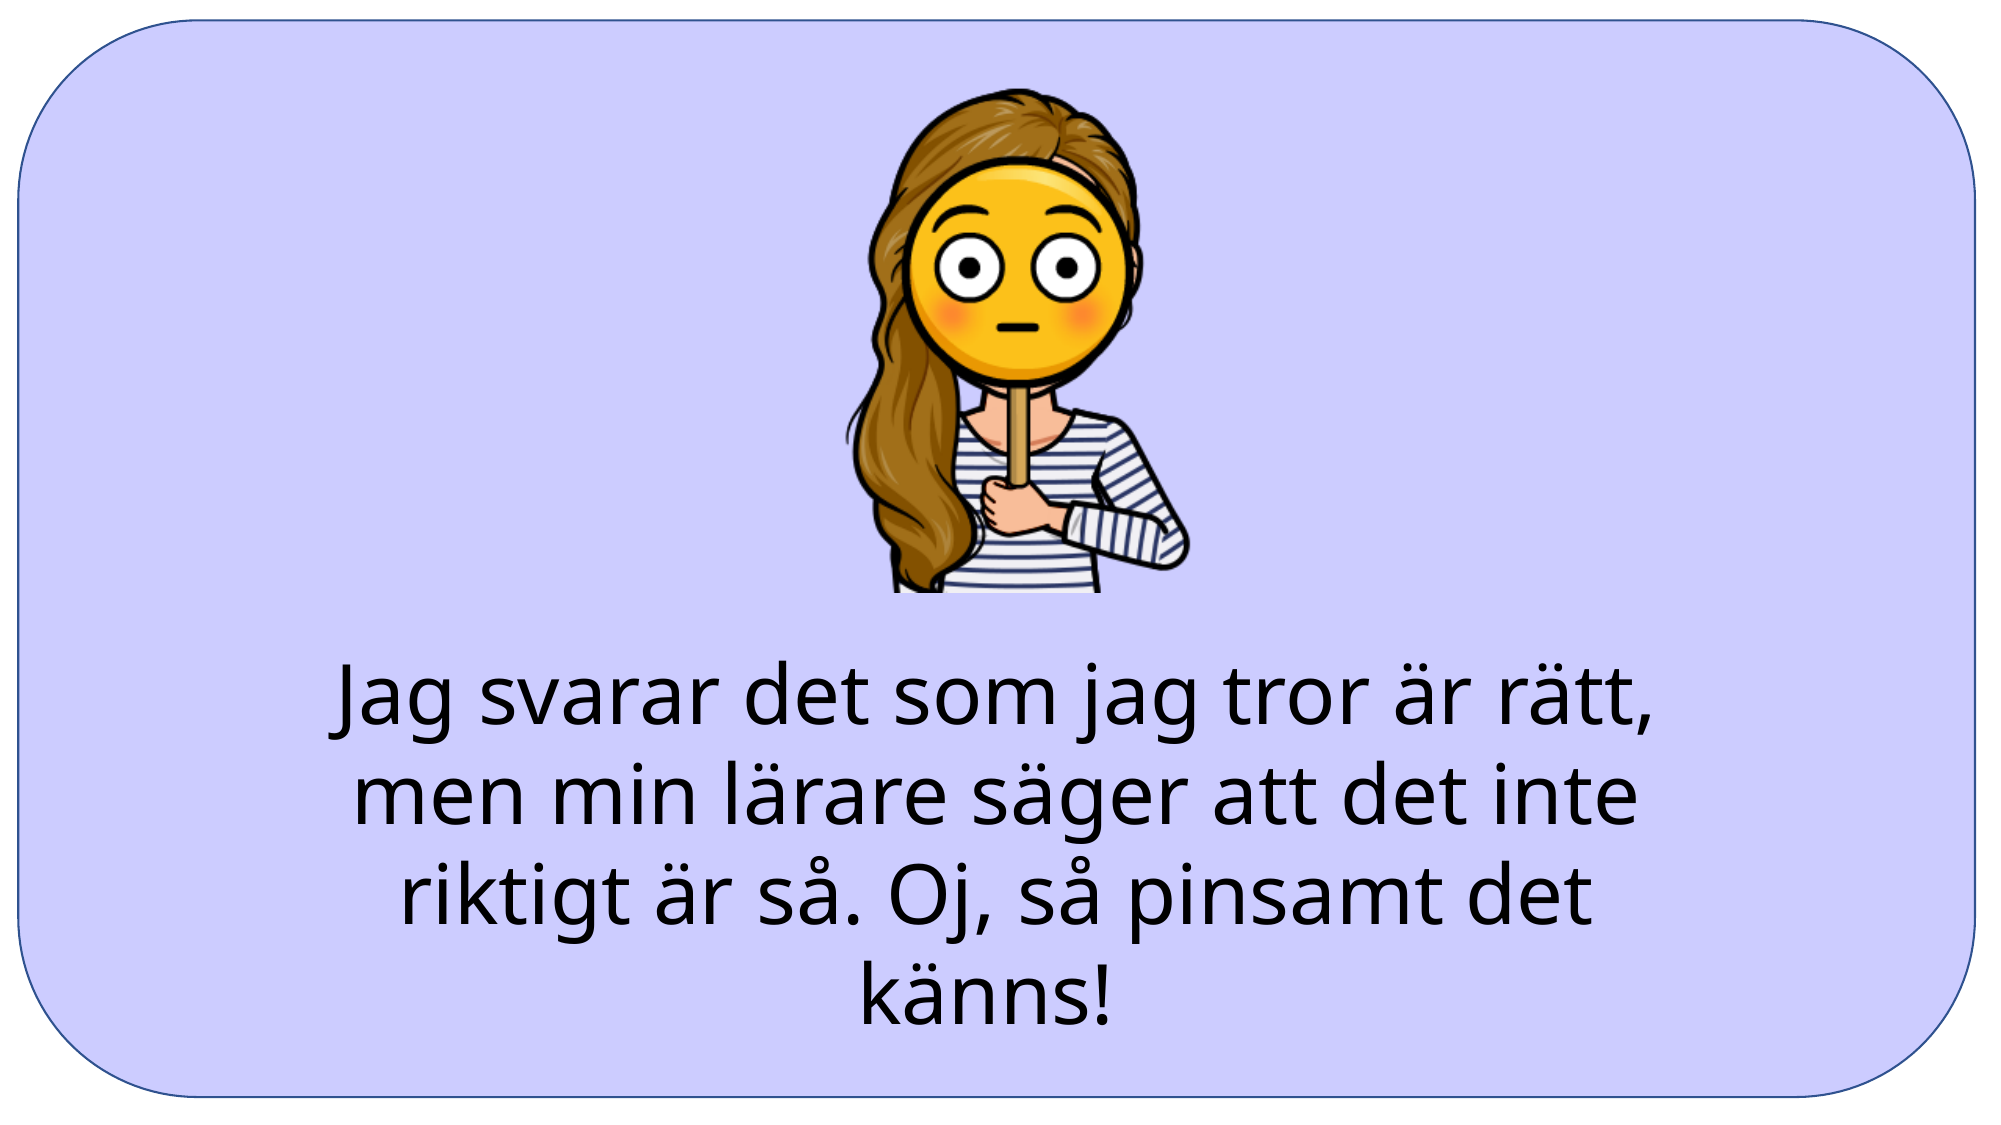

Jag svarar det som jag tror är rätt, men min lärare säger att det inte riktigt är så. Oj, så pinsamt det känns!